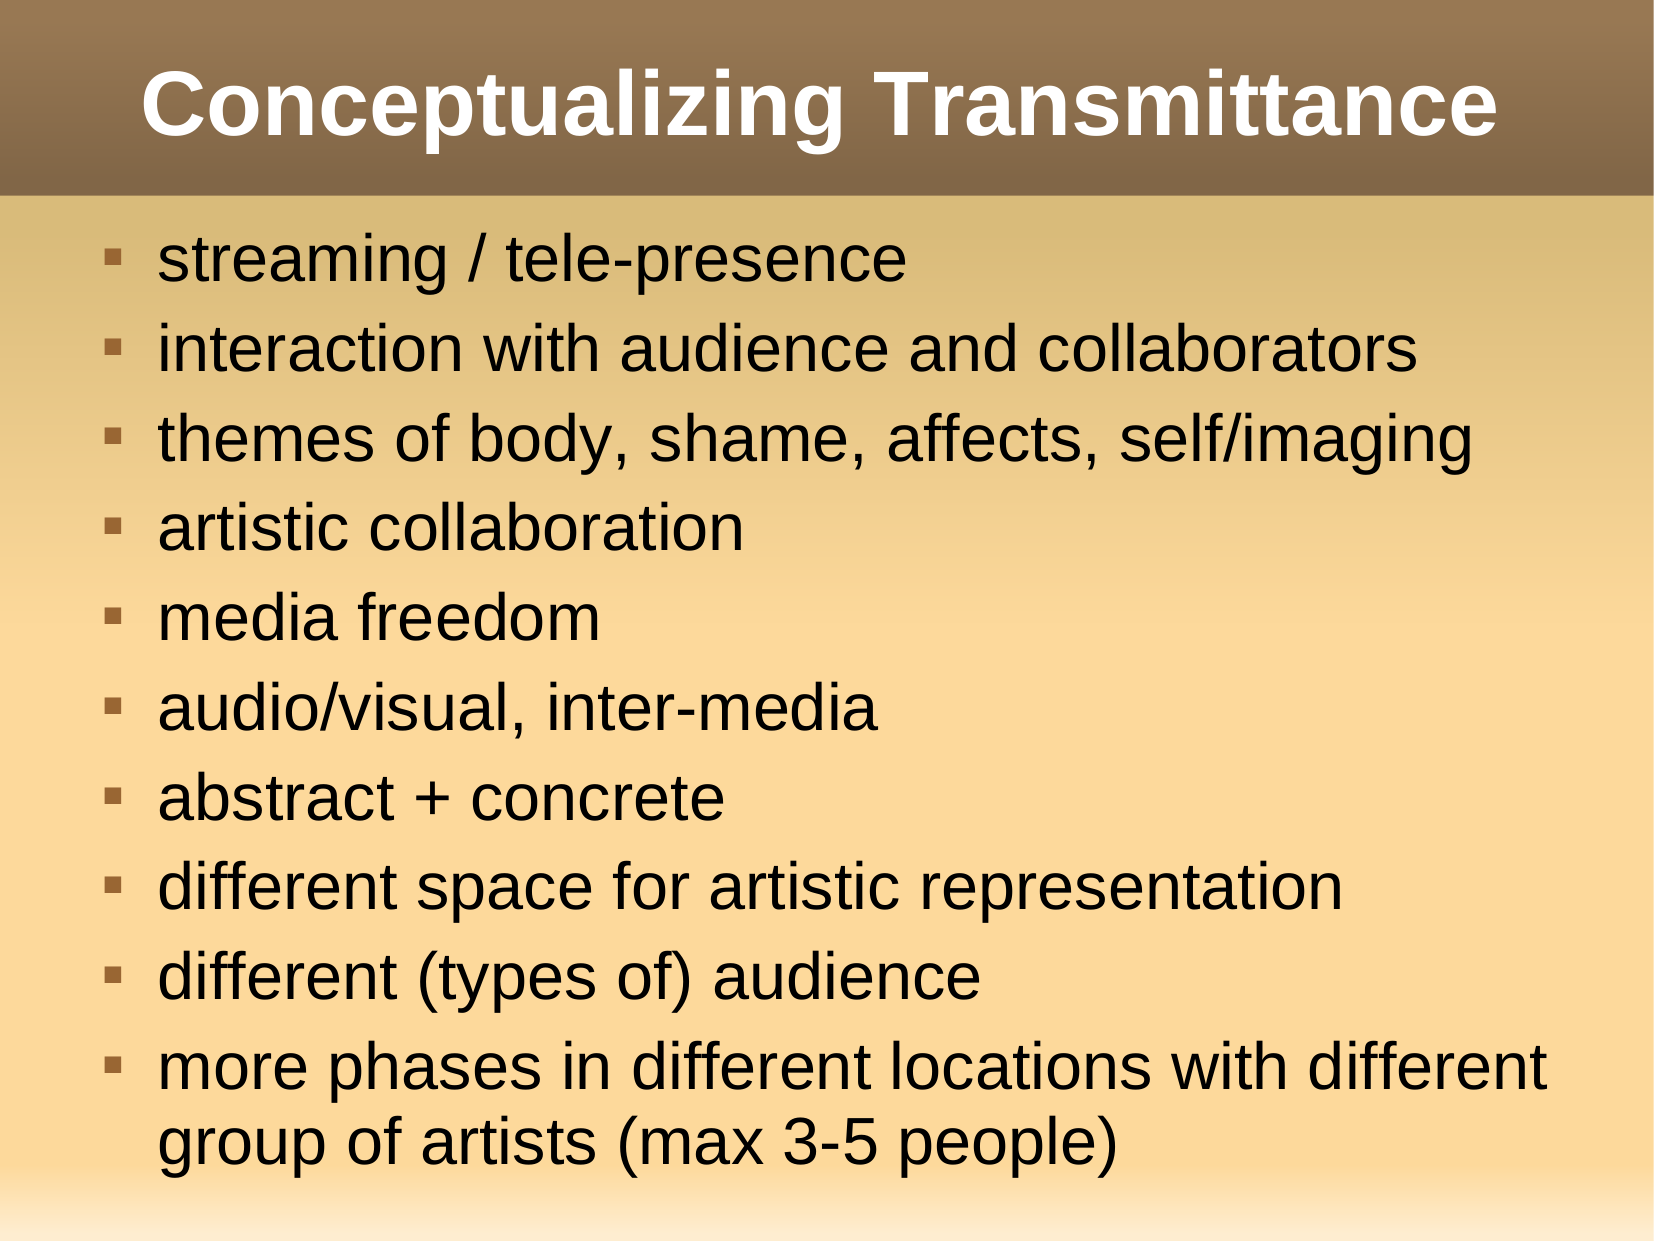

# Conceptualizing Transmittance
streaming / tele-presence
interaction with audience and collaborators
themes of body, shame, affects, self/imaging
artistic collaboration
media freedom
audio/visual, inter-media
abstract + concrete
different space for artistic representation
different (types of) audience
more phases in different locations with different group of artists (max 3-5 people)